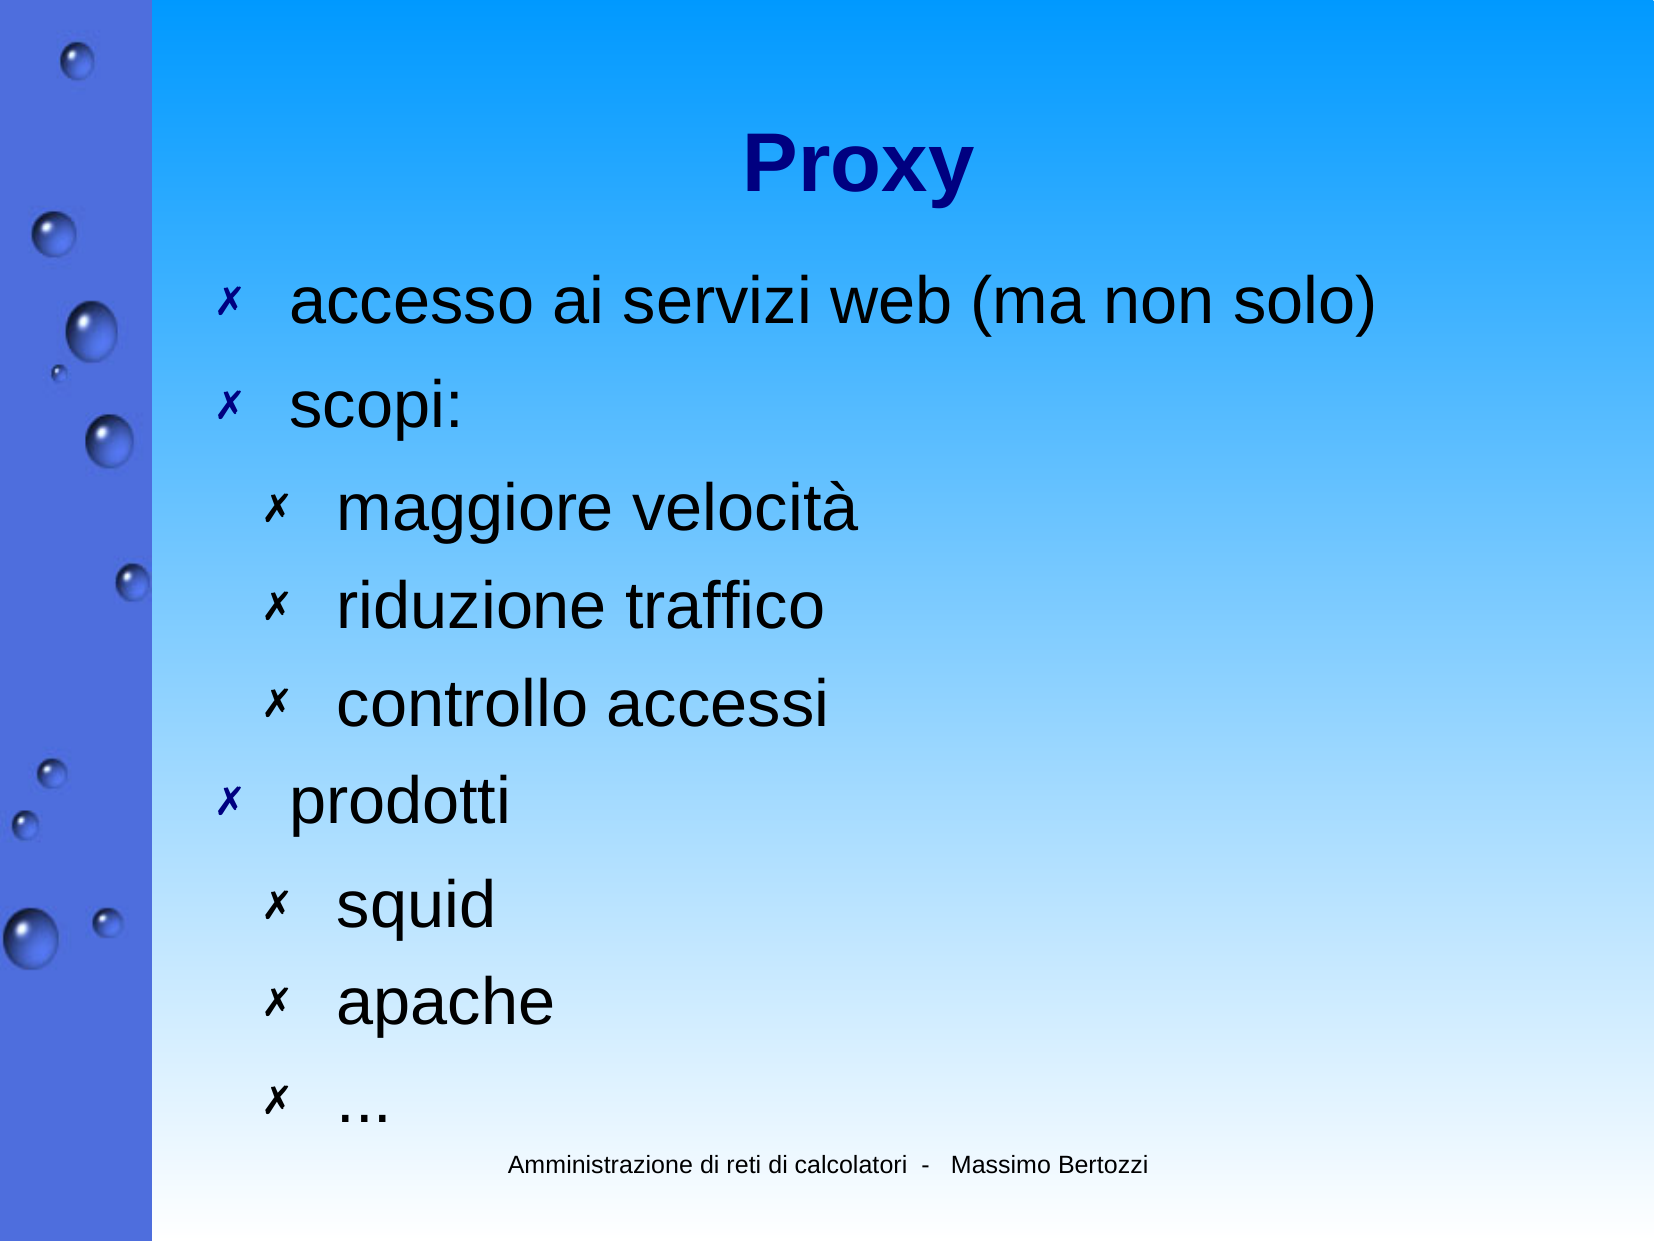

# Proxy
accesso ai servizi web (ma non solo)
scopi:
maggiore velocità
riduzione traffico
controllo accessi
prodotti
squid
apache
...